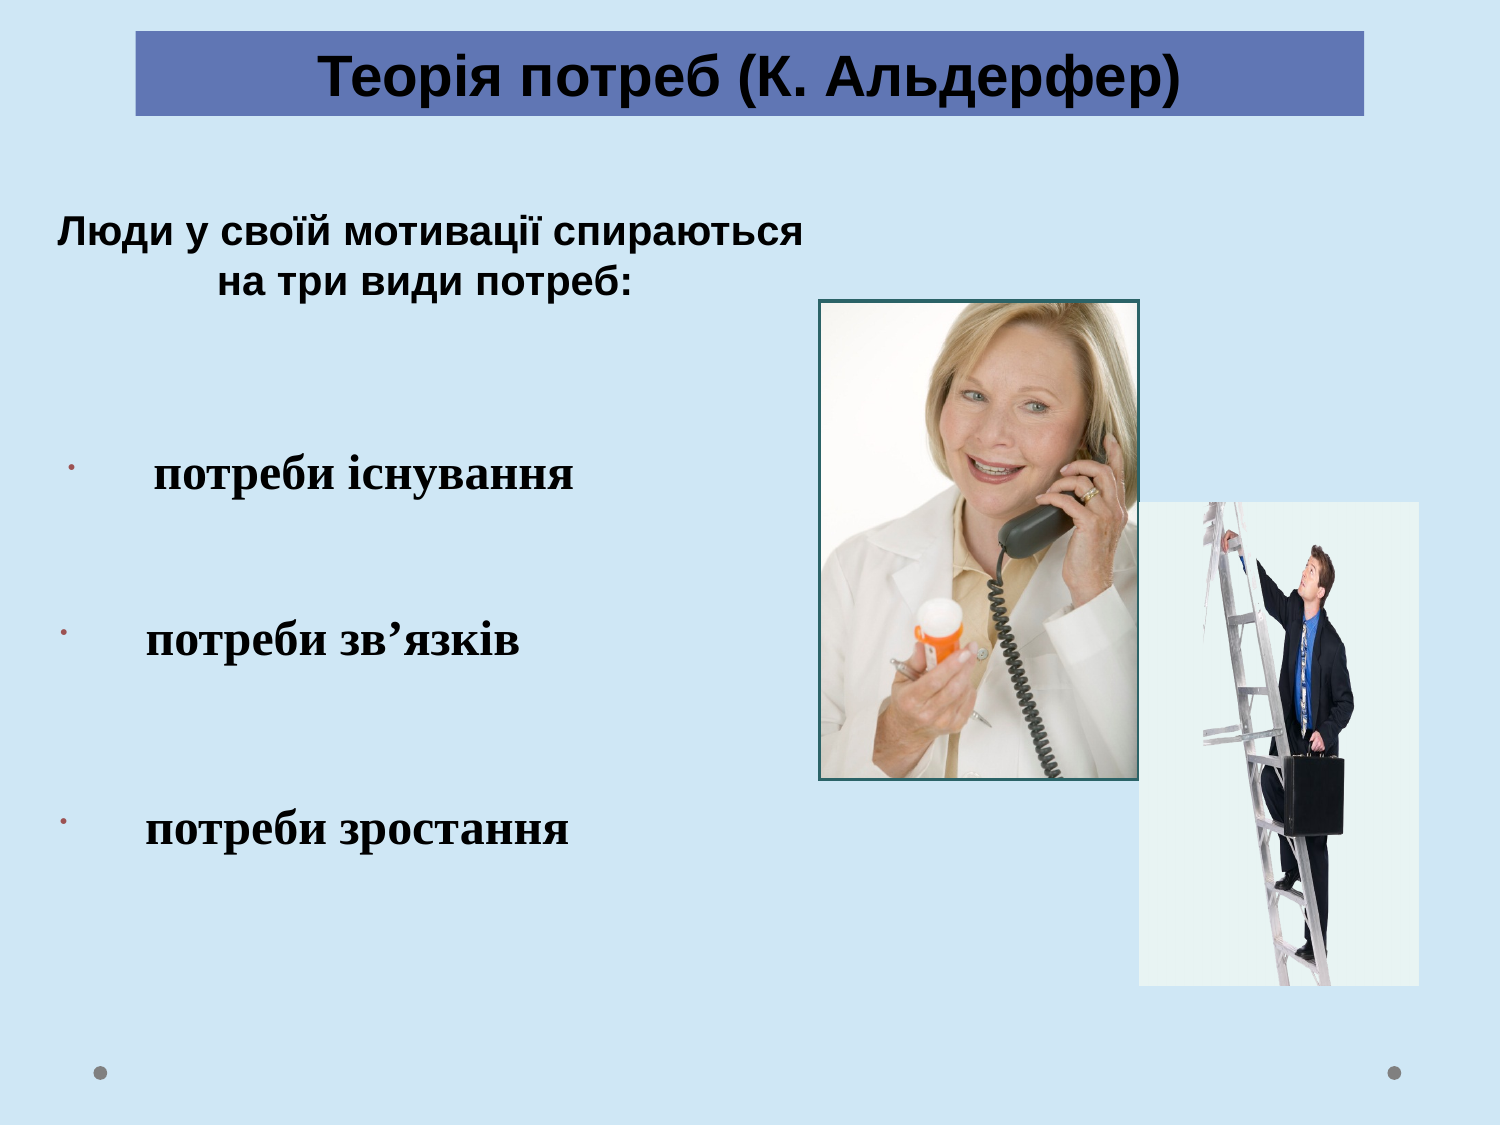

Теорія потреб (К. Альдерфер)
Люди у своїй мотивації спираються на три види потреб:
 потреби існування
 потреби зв’язків
 потреби зростання